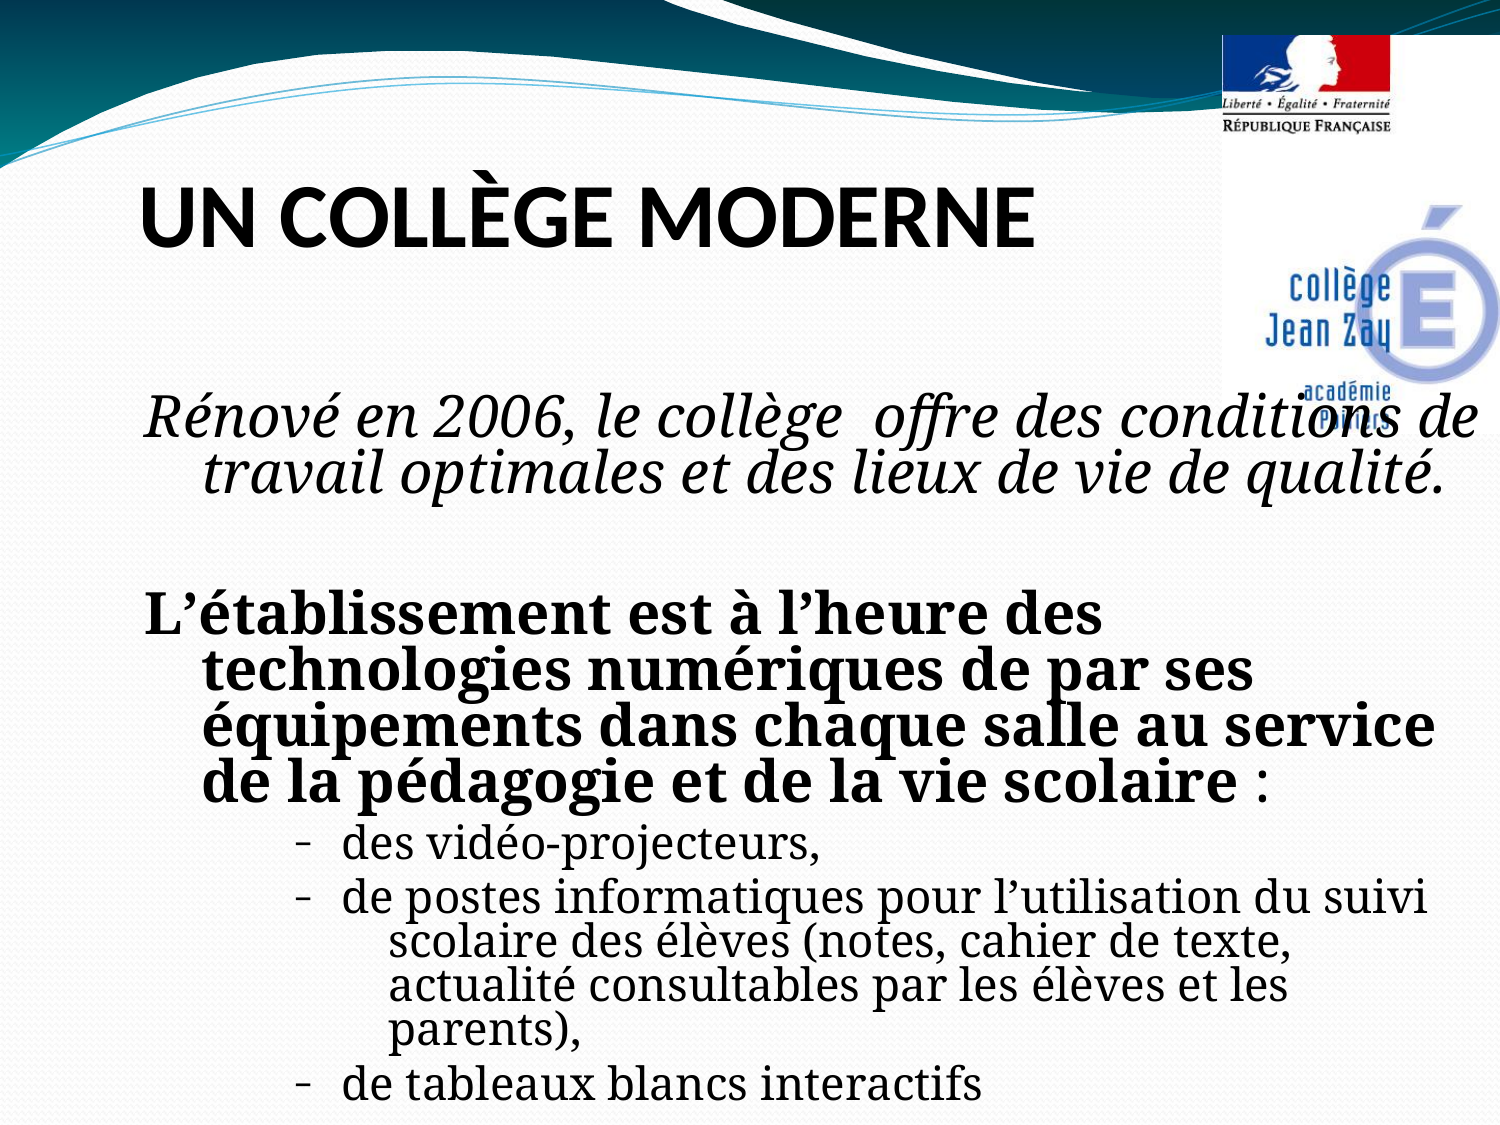

Un collège moderne
Rénové en 2006, le collège offre des conditions de travail optimales et des lieux de vie de qualité.
L’établissement est à l’heure des technologies numériques de par ses équipements dans chaque salle au service de la pédagogie et de la vie scolaire :
des vidéo-projecteurs,
de postes informatiques pour l’utilisation du suivi scolaire des élèves (notes, cahier de texte, actualité consultables par les élèves et les parents),
de tableaux blancs interactifs